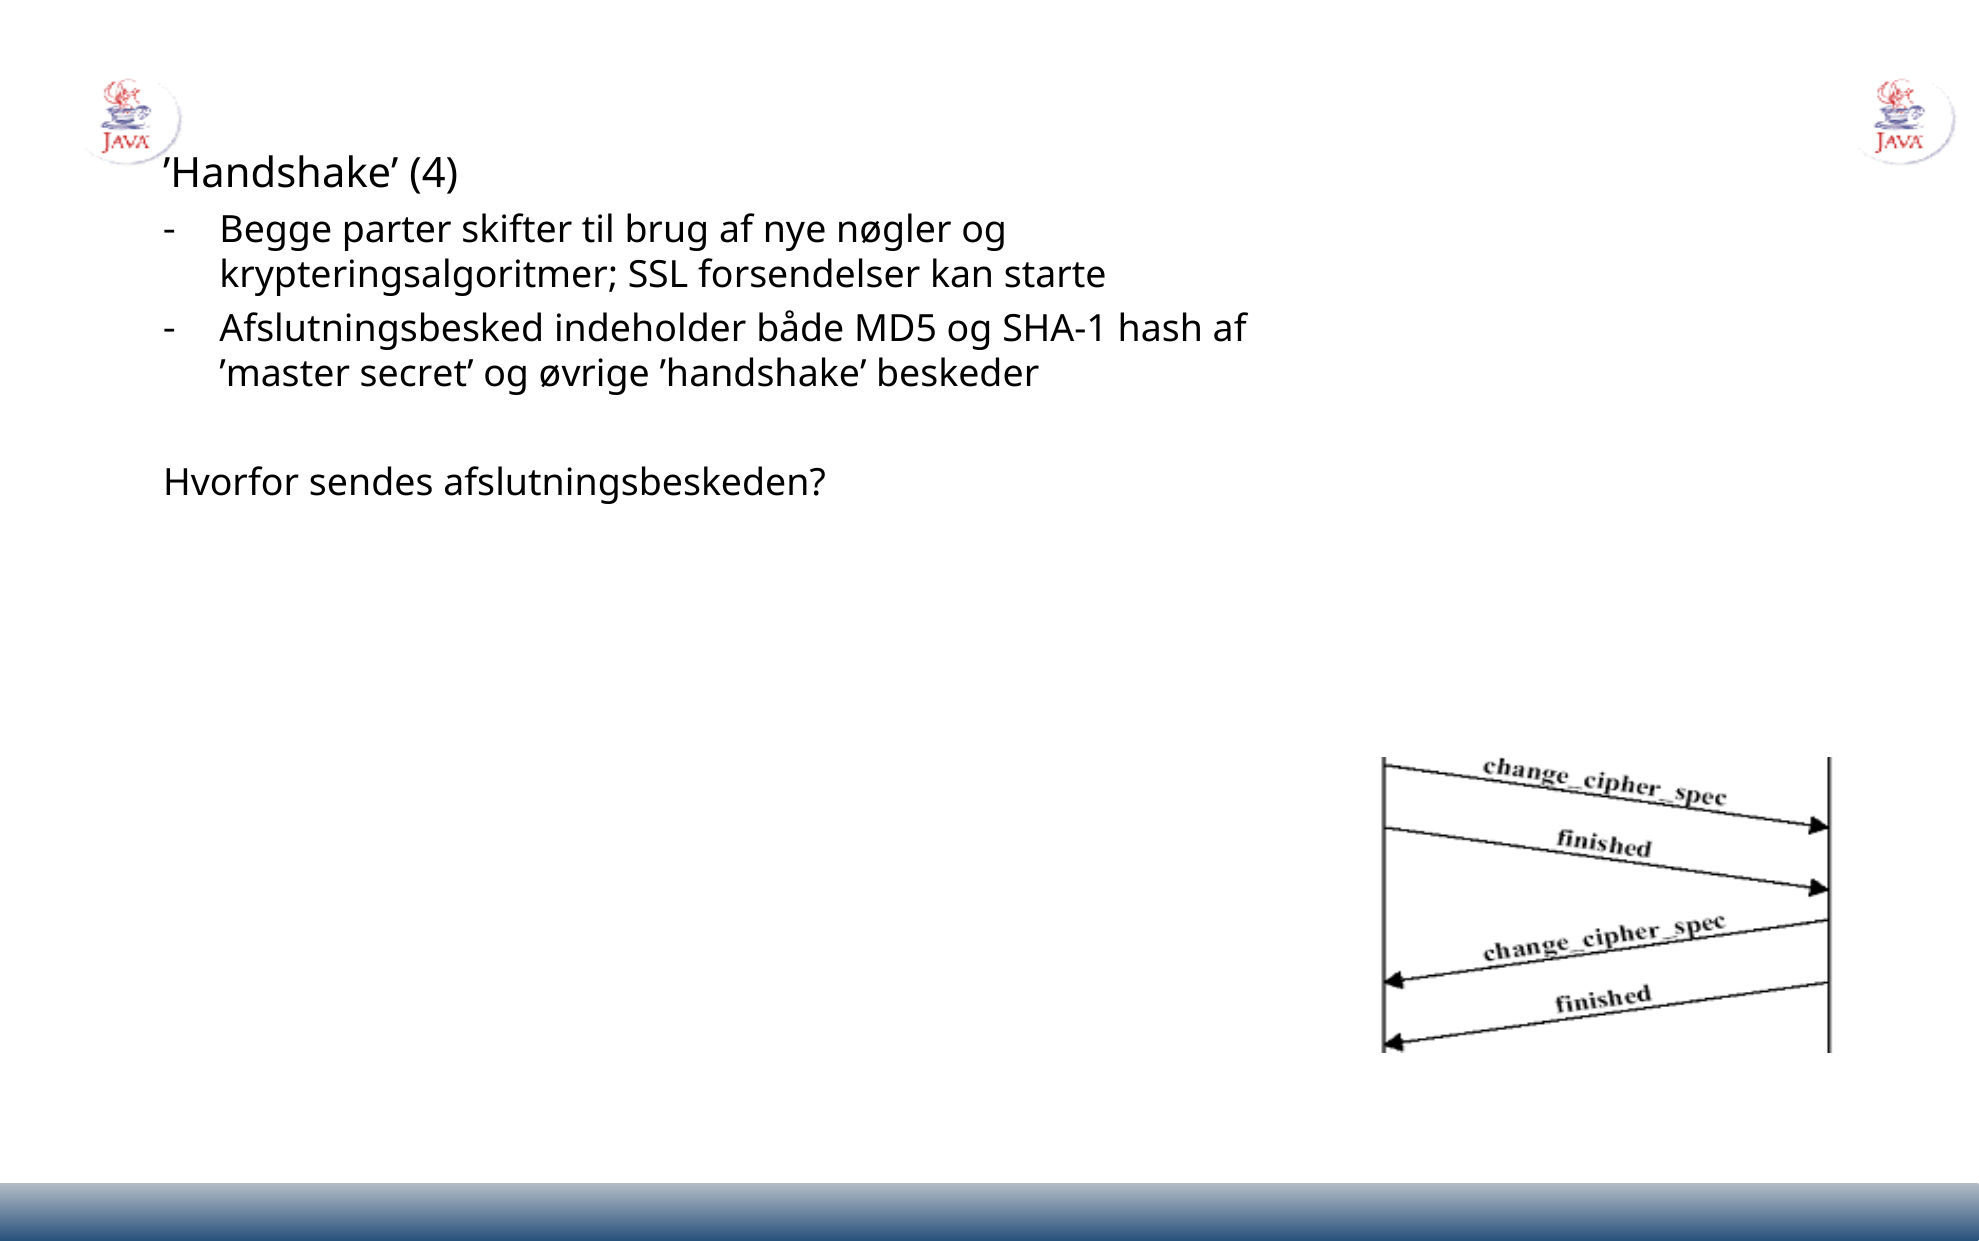

#
’Handshake’ (4)
Begge parter skifter til brug af nye nøgler og krypteringsalgoritmer; SSL forsendelser kan starte
Afslutningsbesked indeholder både MD5 og SHA-1 hash af ’master secret’ og øvrige ’handshake’ beskeder
Hvorfor sendes afslutningsbeskeden?